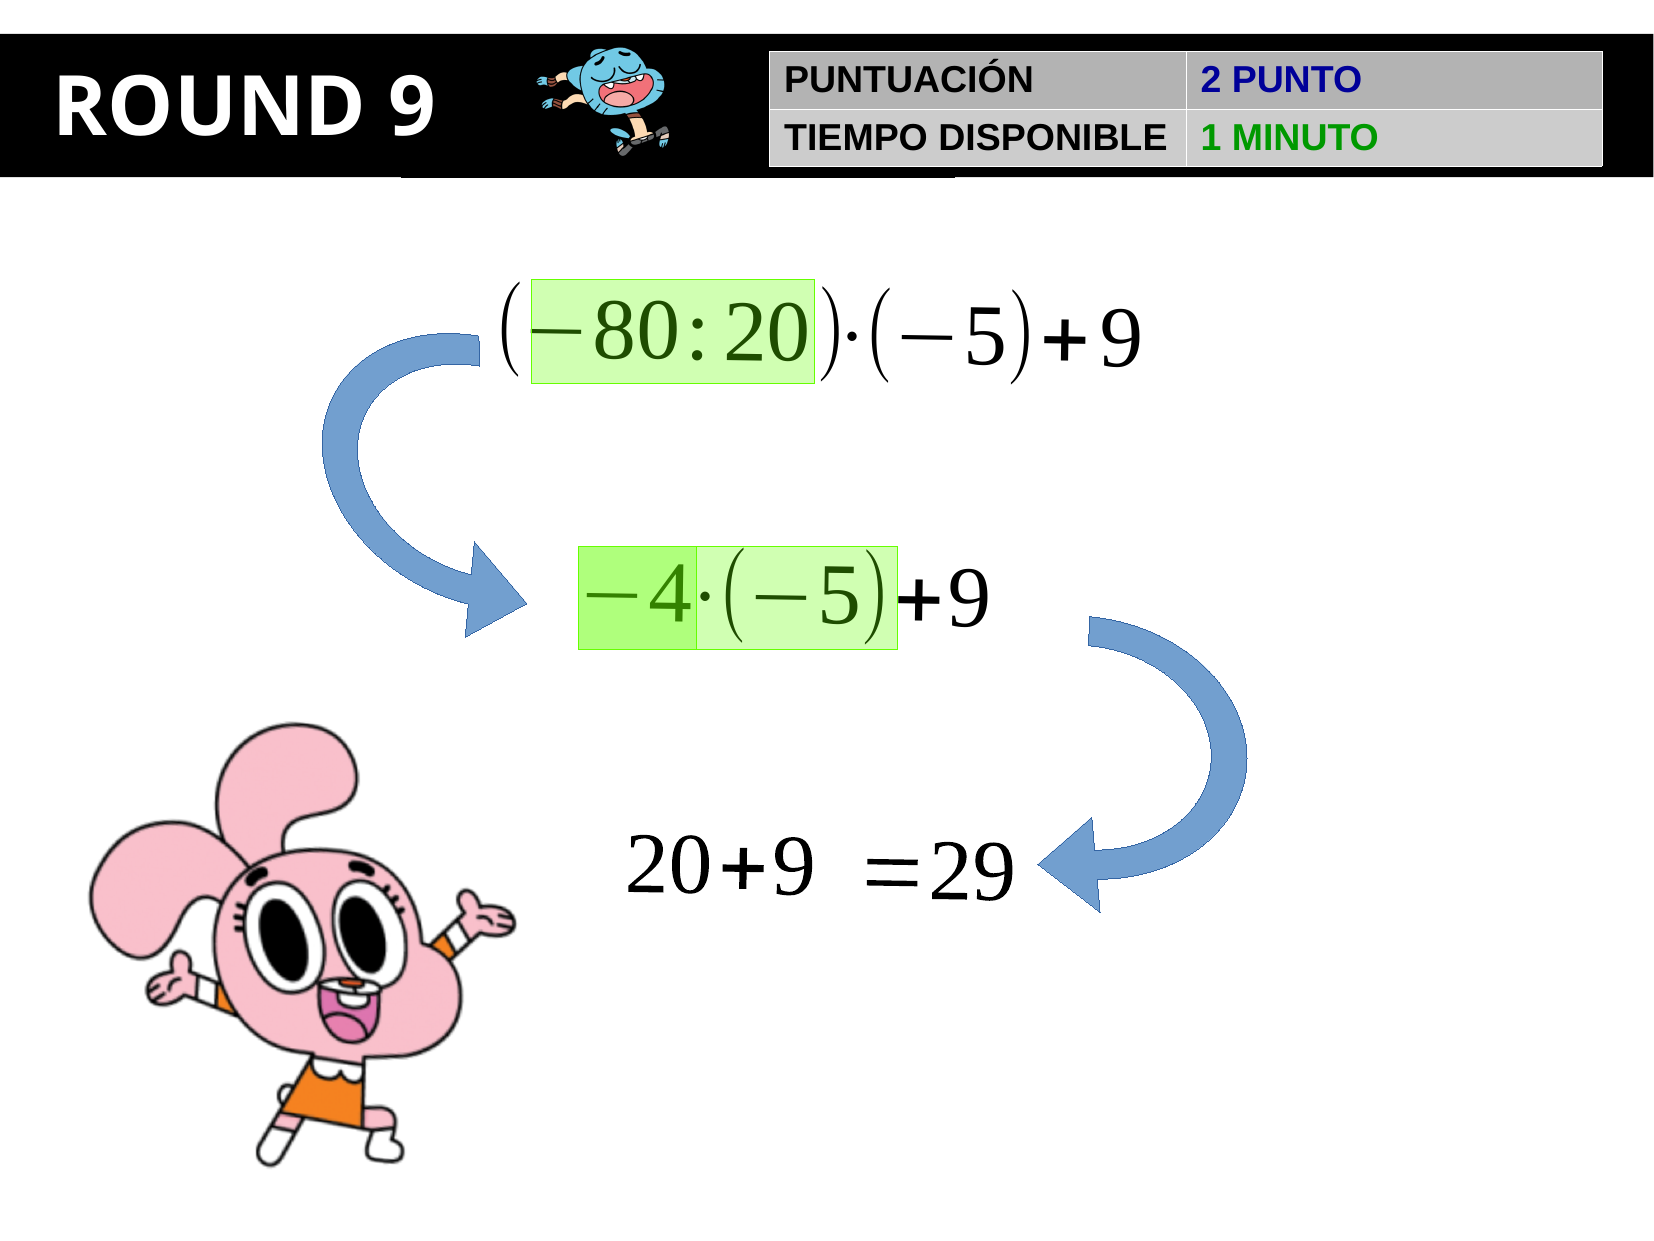

#
ROUND 9
| PUNTUACIÓN | 2 PUNTO |
| --- | --- |
| TIEMPO DISPONIBLE | 1 MINUTO |